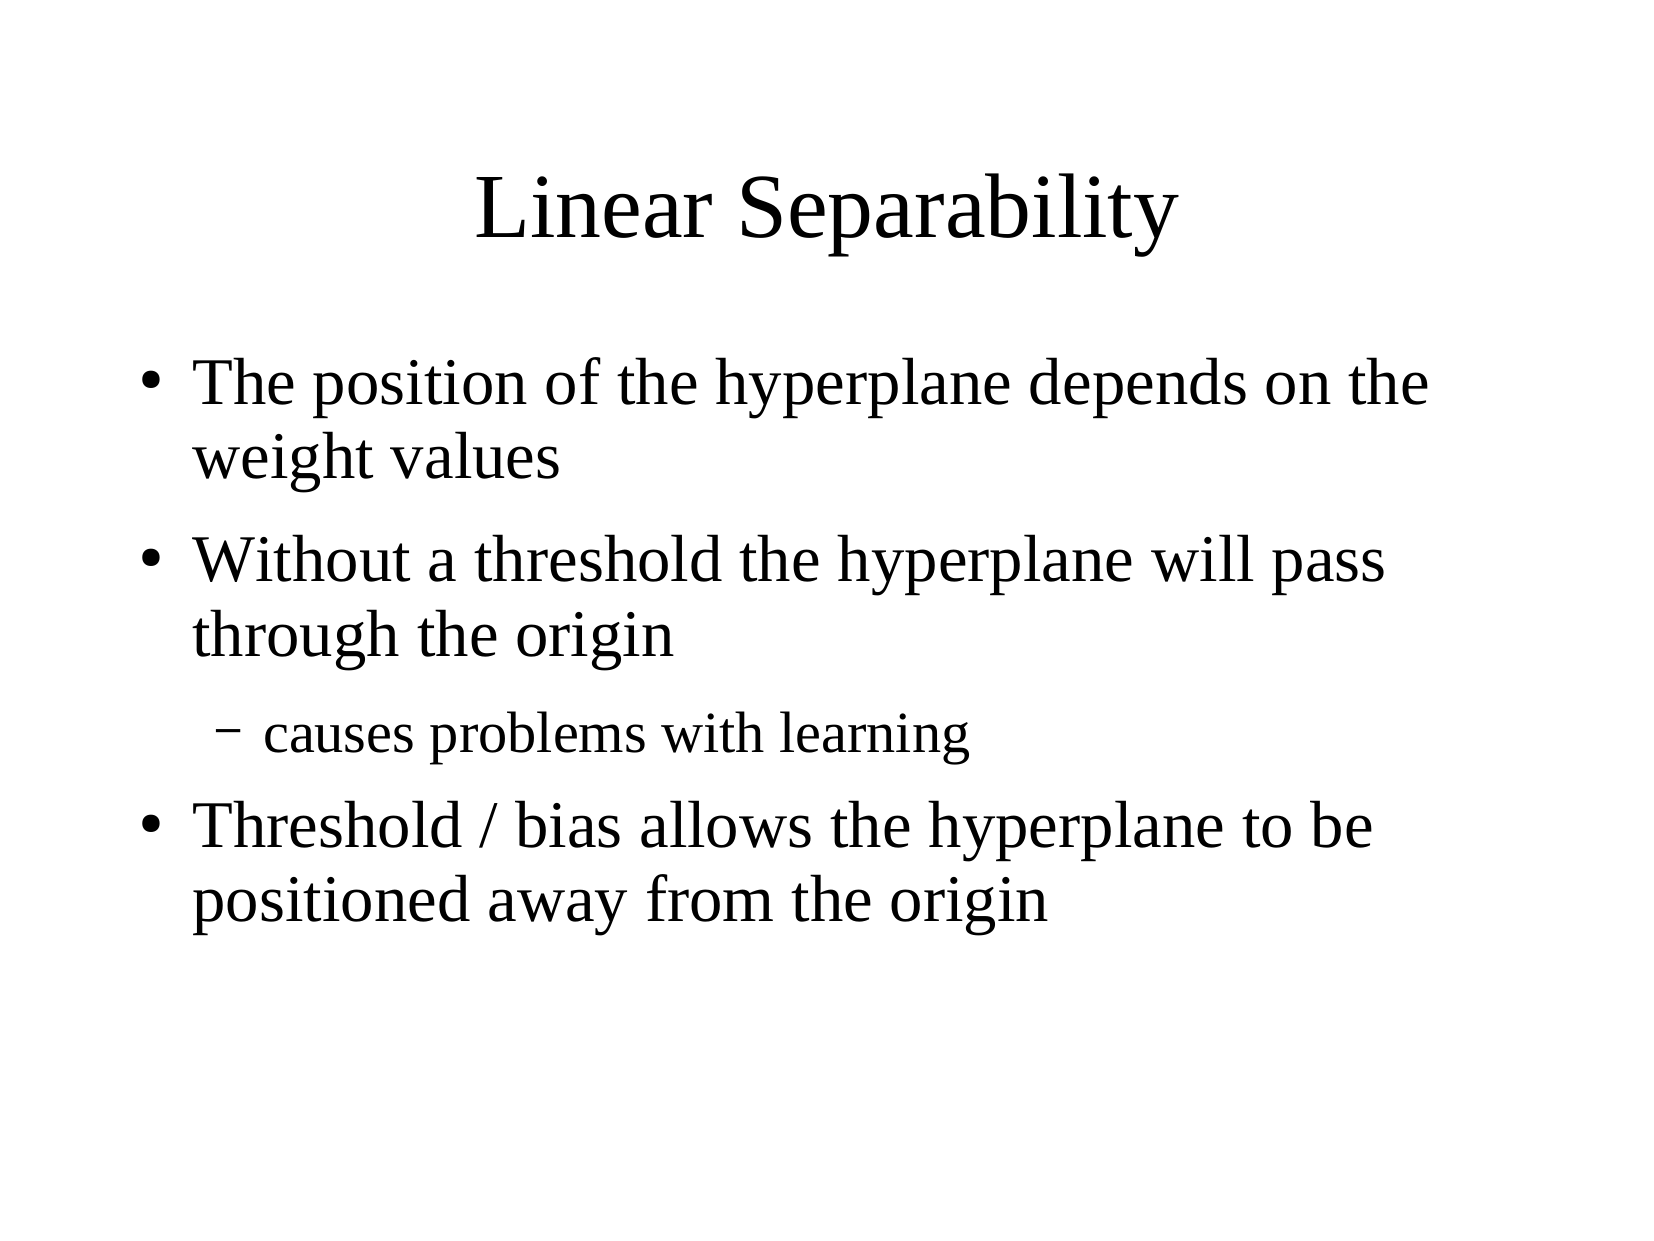

# Linear Separability
The position of the hyperplane depends on the weight values
Without a threshold the hyperplane will pass through the origin
causes problems with learning
Threshold / bias allows the hyperplane to be positioned away from the origin